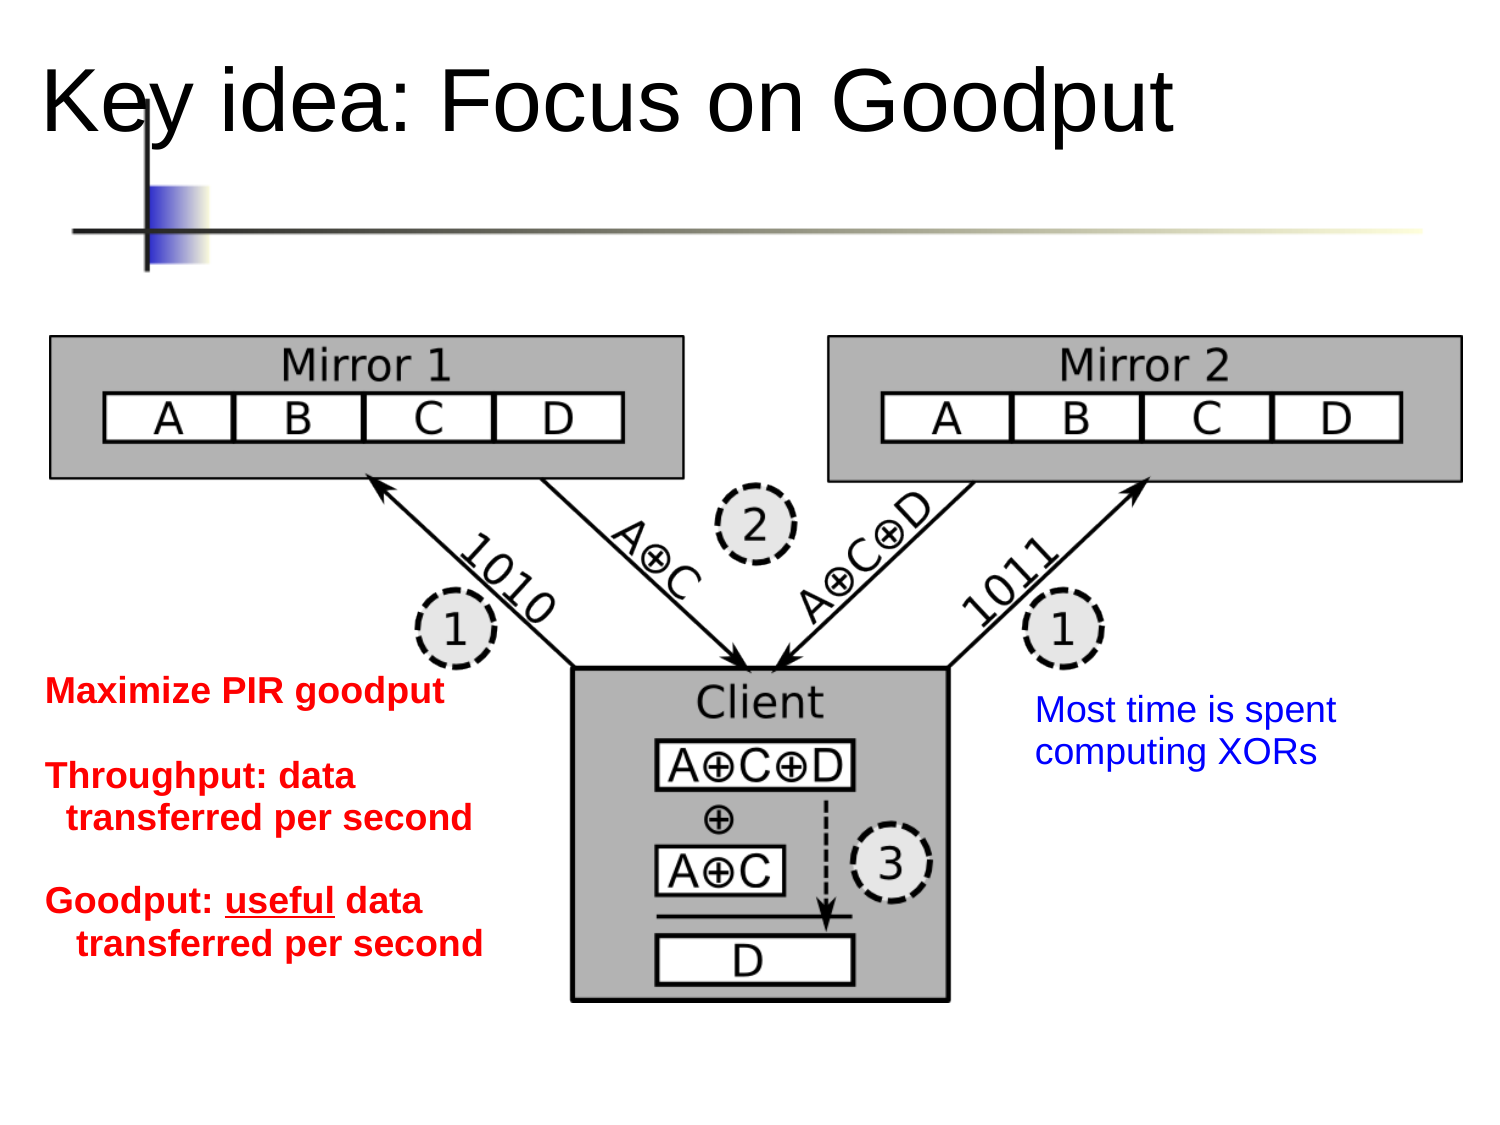

# Key idea: Focus on Goodput
Maximize PIR goodput
Throughput: data
 transferred per second
Goodput: useful data
 transferred per second
Most time is spent computing XORs